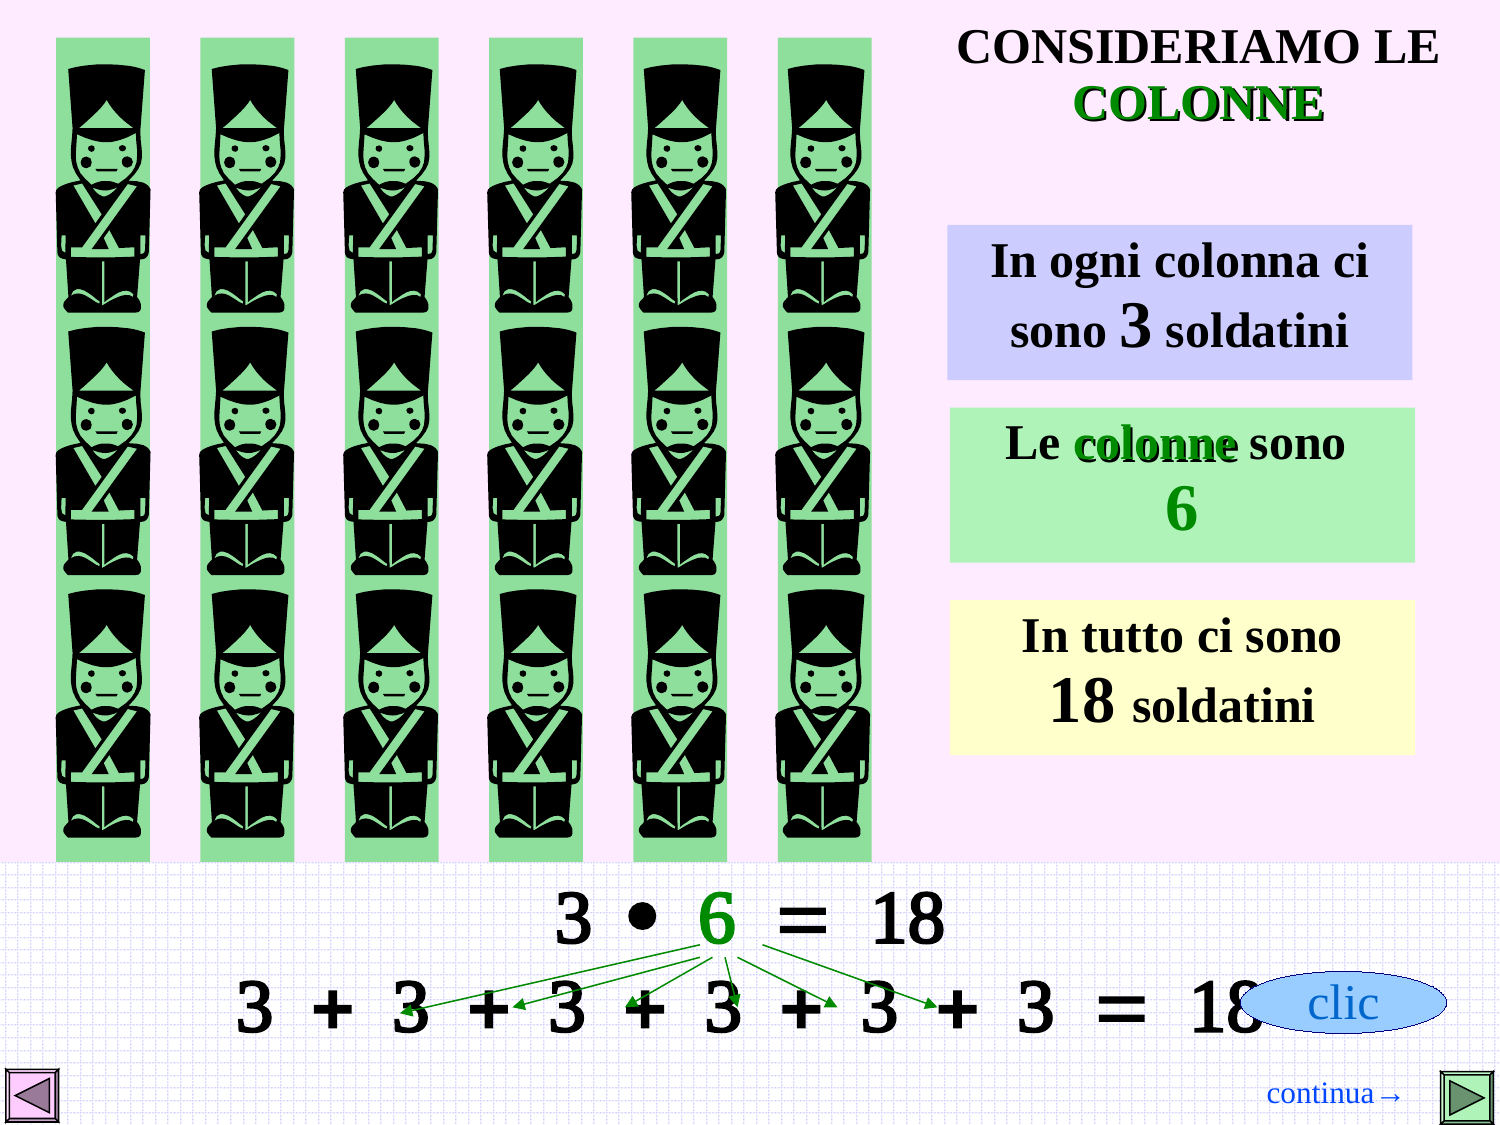

CONSIDERIAMO LE COLONNE
In ogni colonna ci sono 3 soldatini
Le colonne sono
6
In tutto ci sono
18 soldatini


clic
continua→